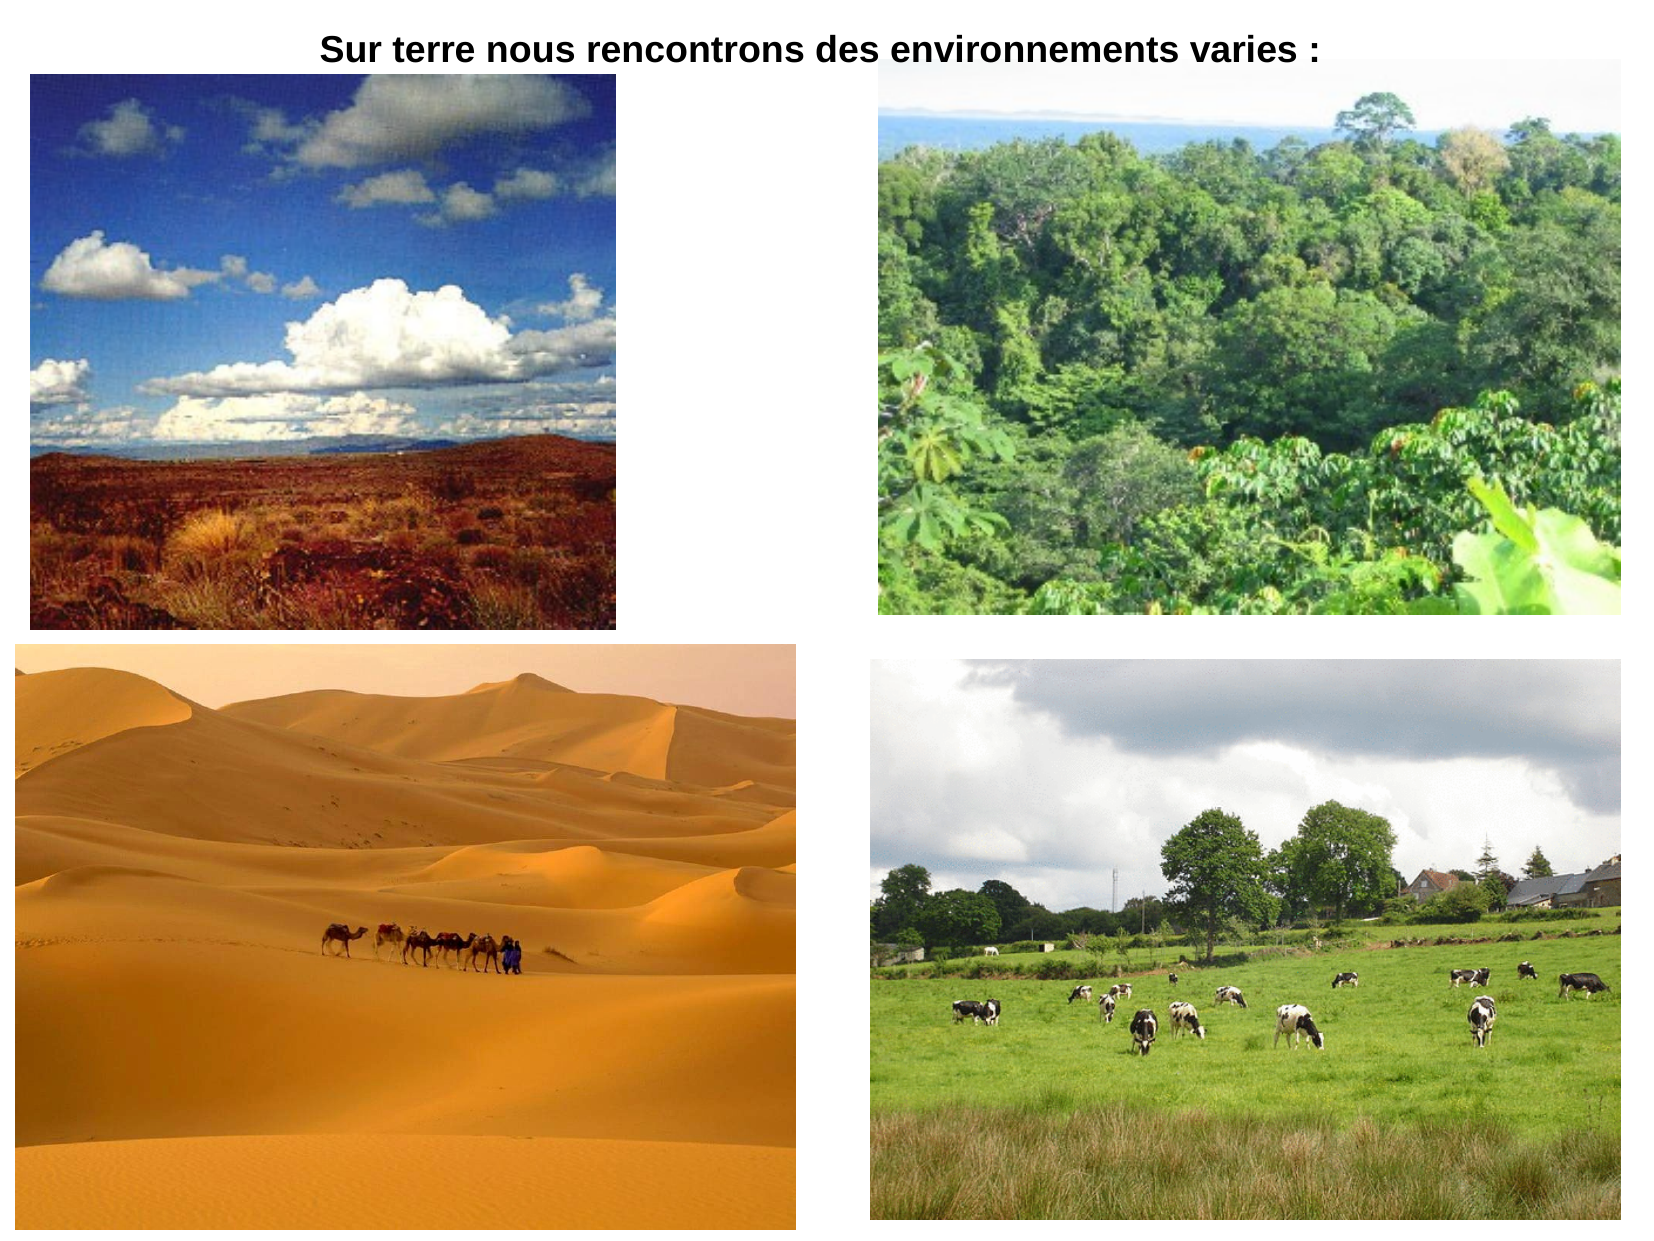

Sur terre nous rencontrons des environnements varies :